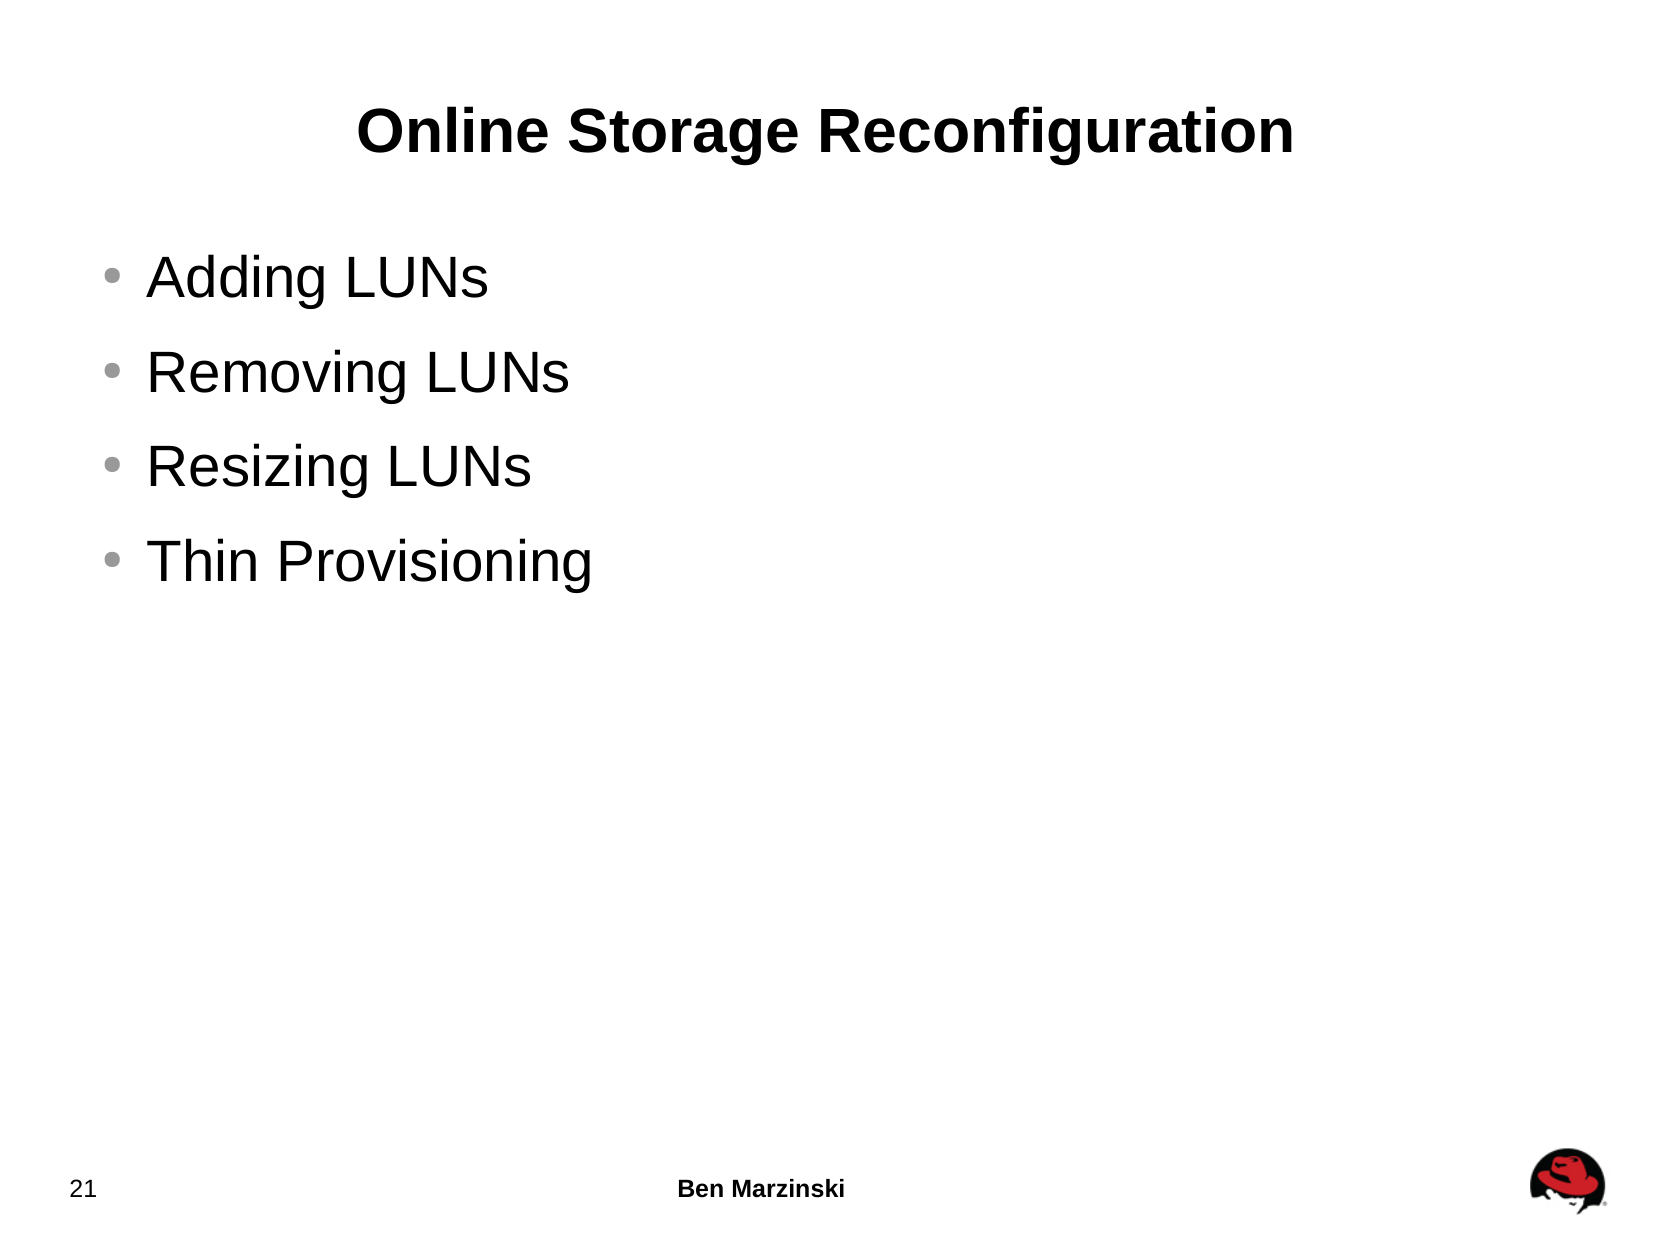

# Online Storage Reconfiguration
Adding LUNs
Removing LUNs
Resizing LUNs
Thin Provisioning